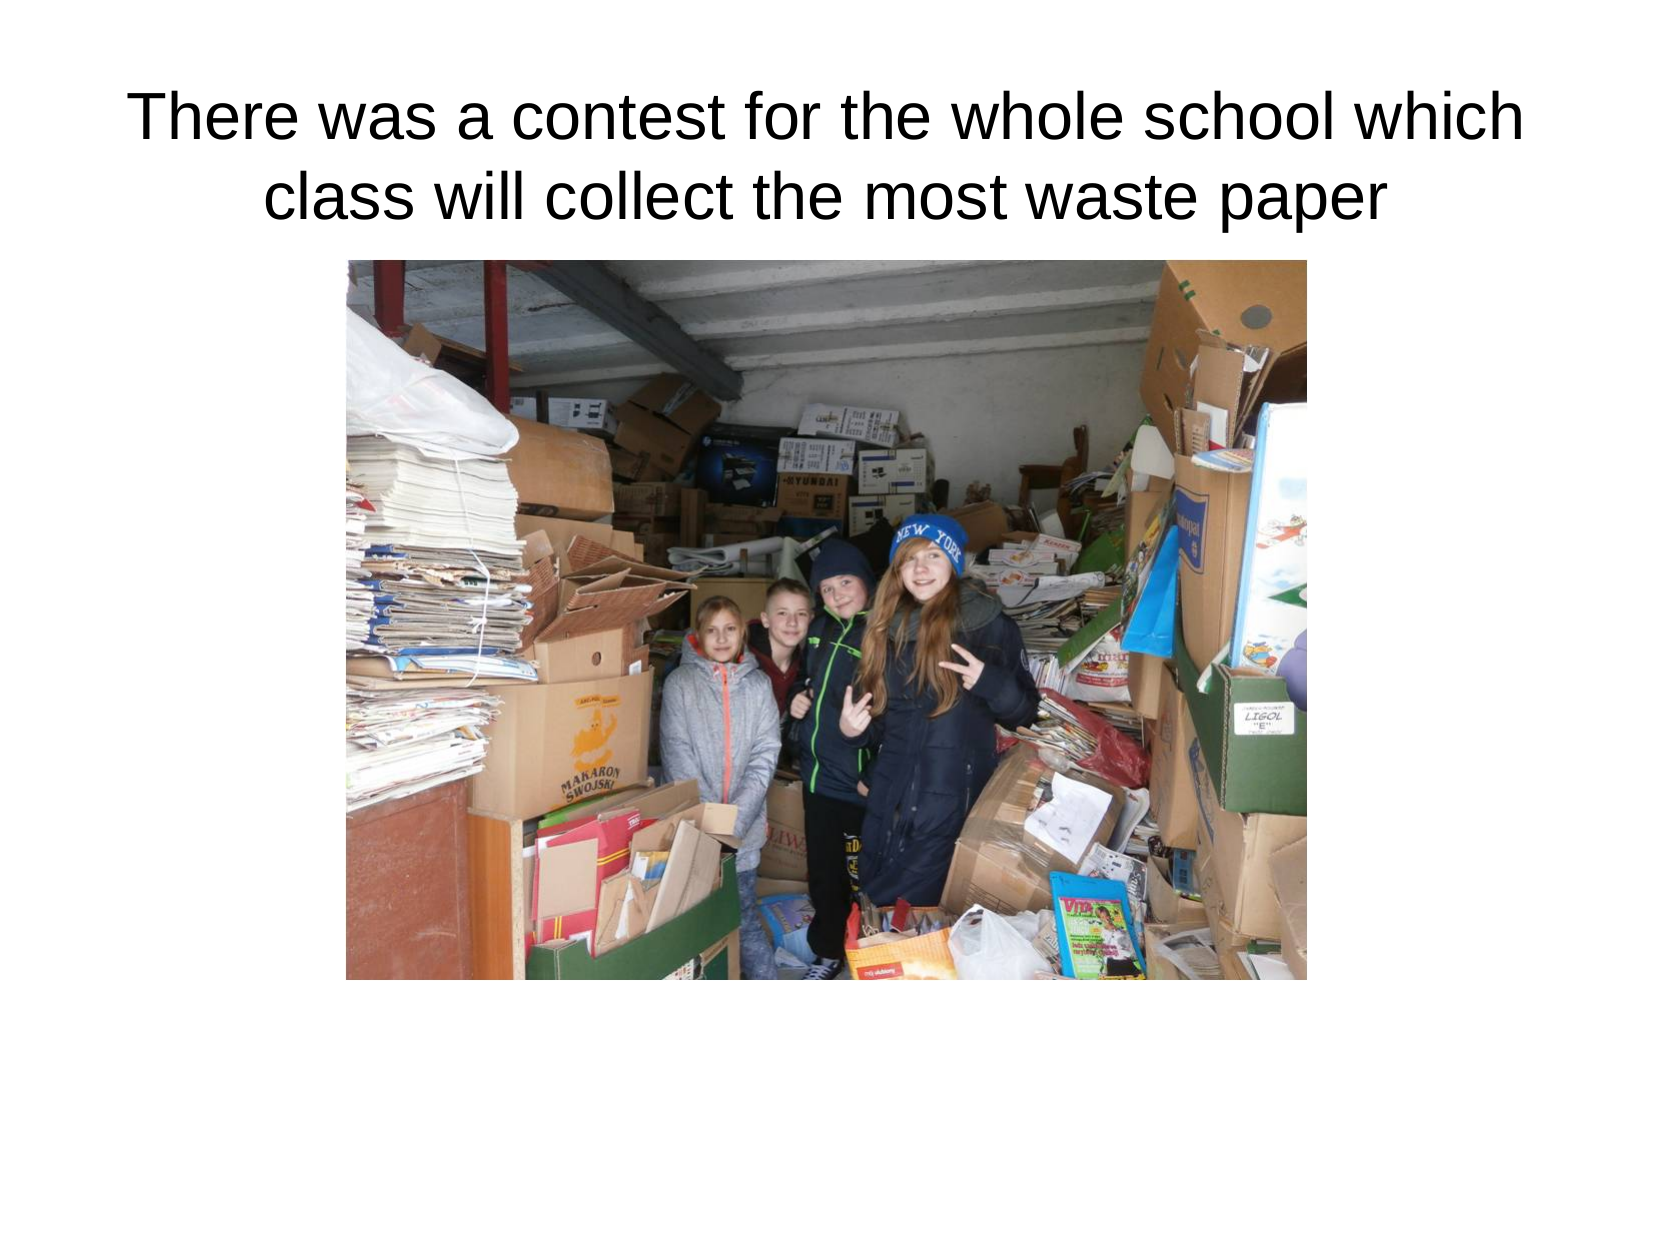

# There was a contest for the whole school which class will collect the most waste paper